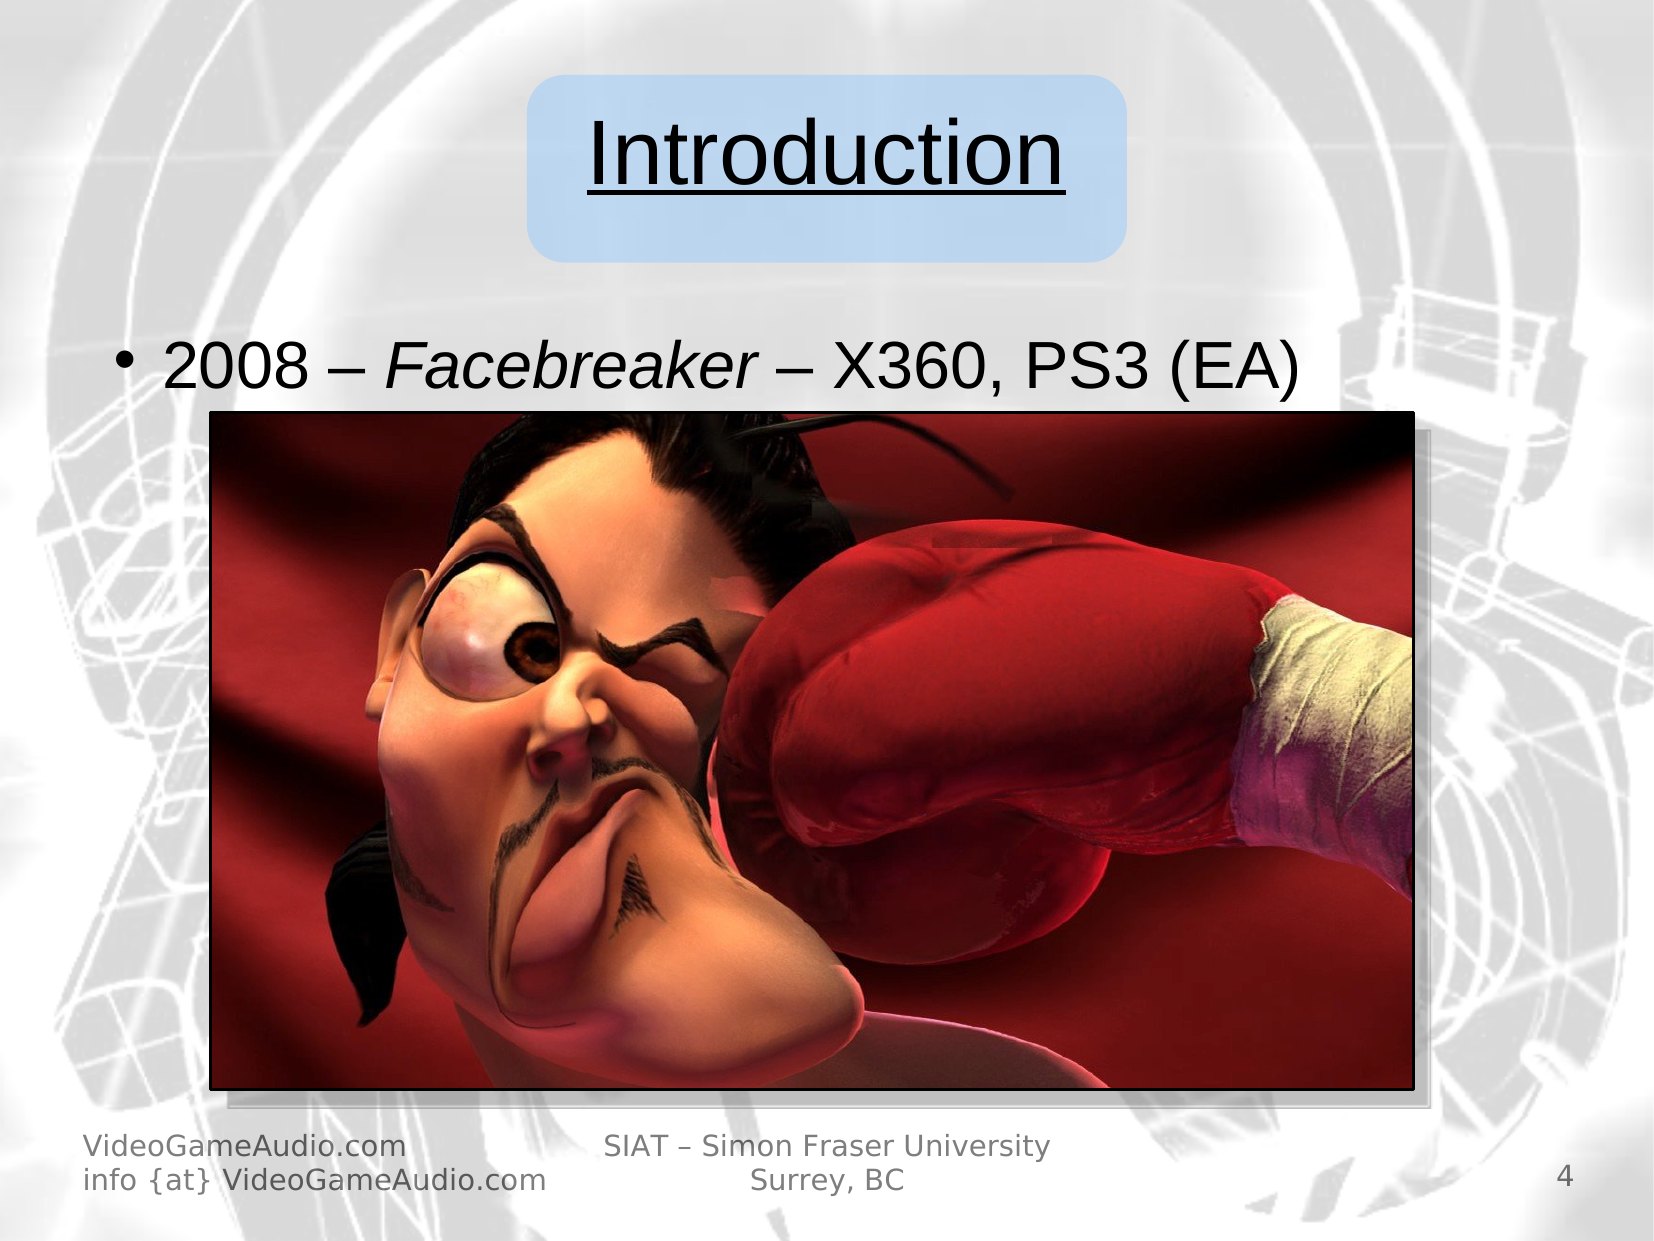

# Introduction
 2008 – Facebreaker – X360, PS3 (EA)
4